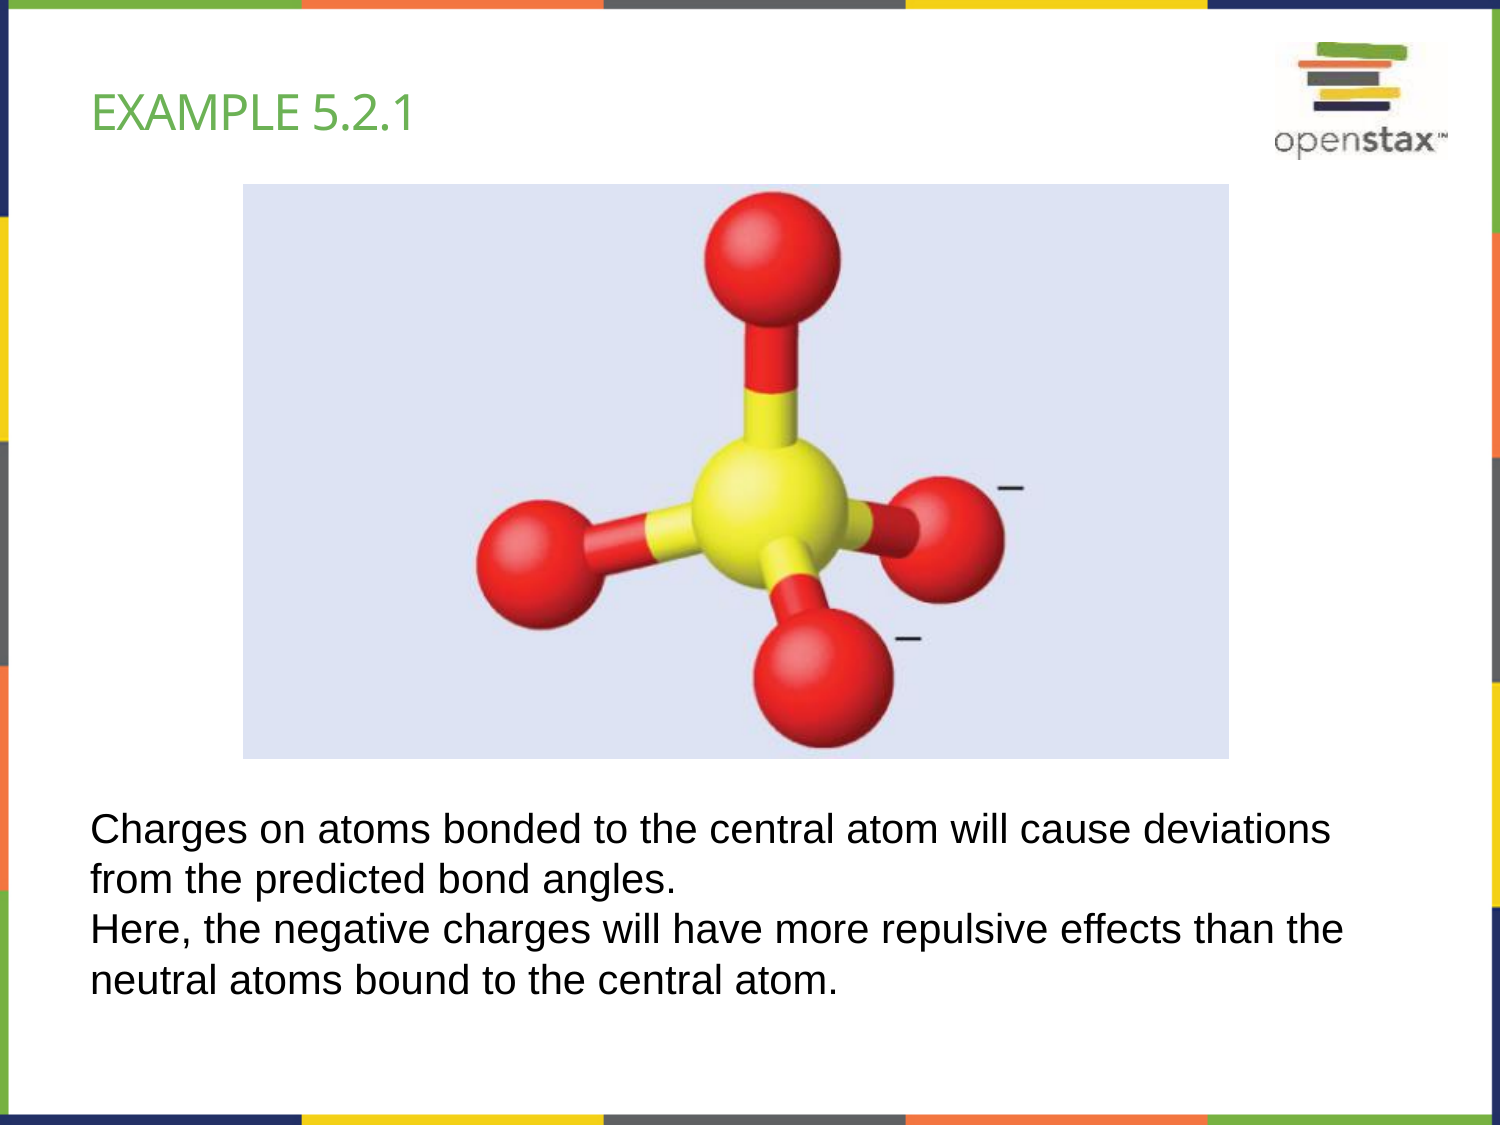

# Example 5.2.1
Charges on atoms bonded to the central atom will cause deviations from the predicted bond angles.
Here, the negative charges will have more repulsive effects than the neutral atoms bound to the central atom.